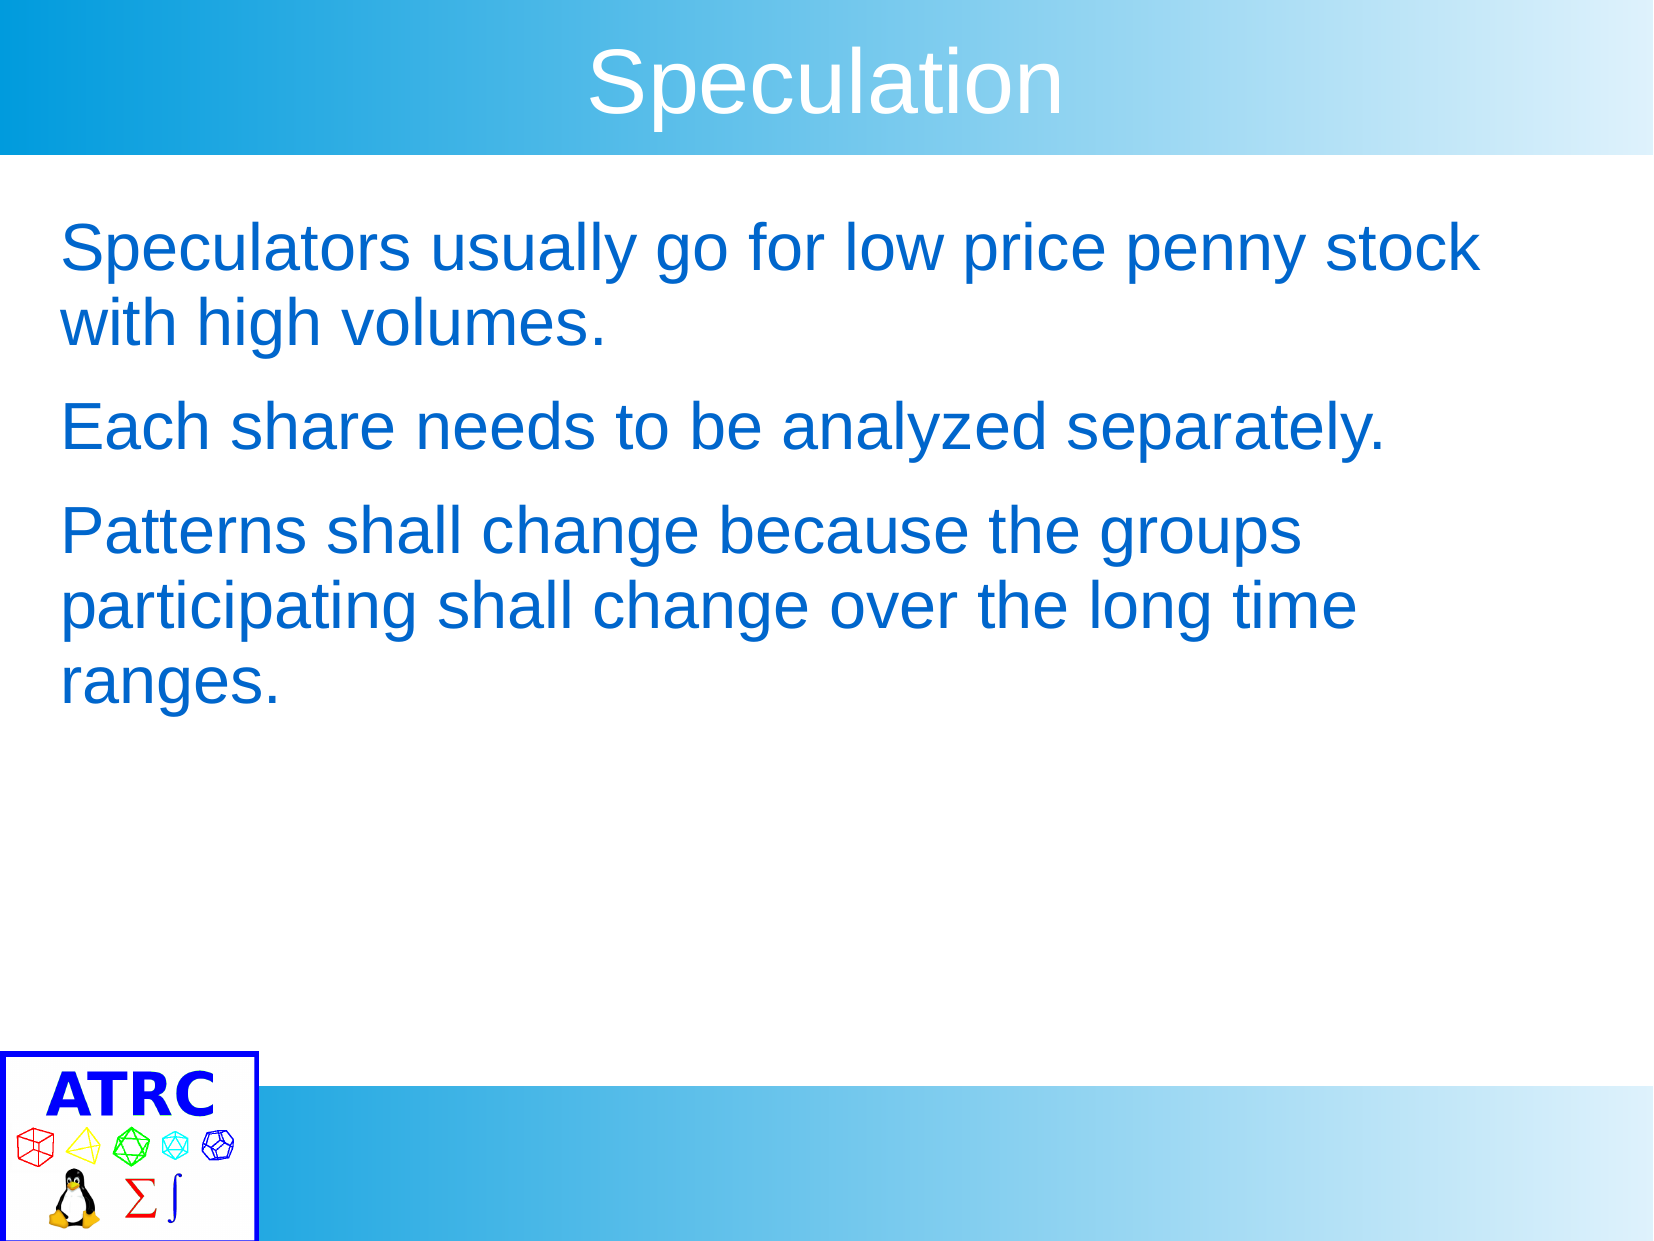

# Speculation
Speculators usually go for low price penny stock with high volumes.
Each share needs to be analyzed separately.
Patterns shall change because the groups participating shall change over the long time ranges.